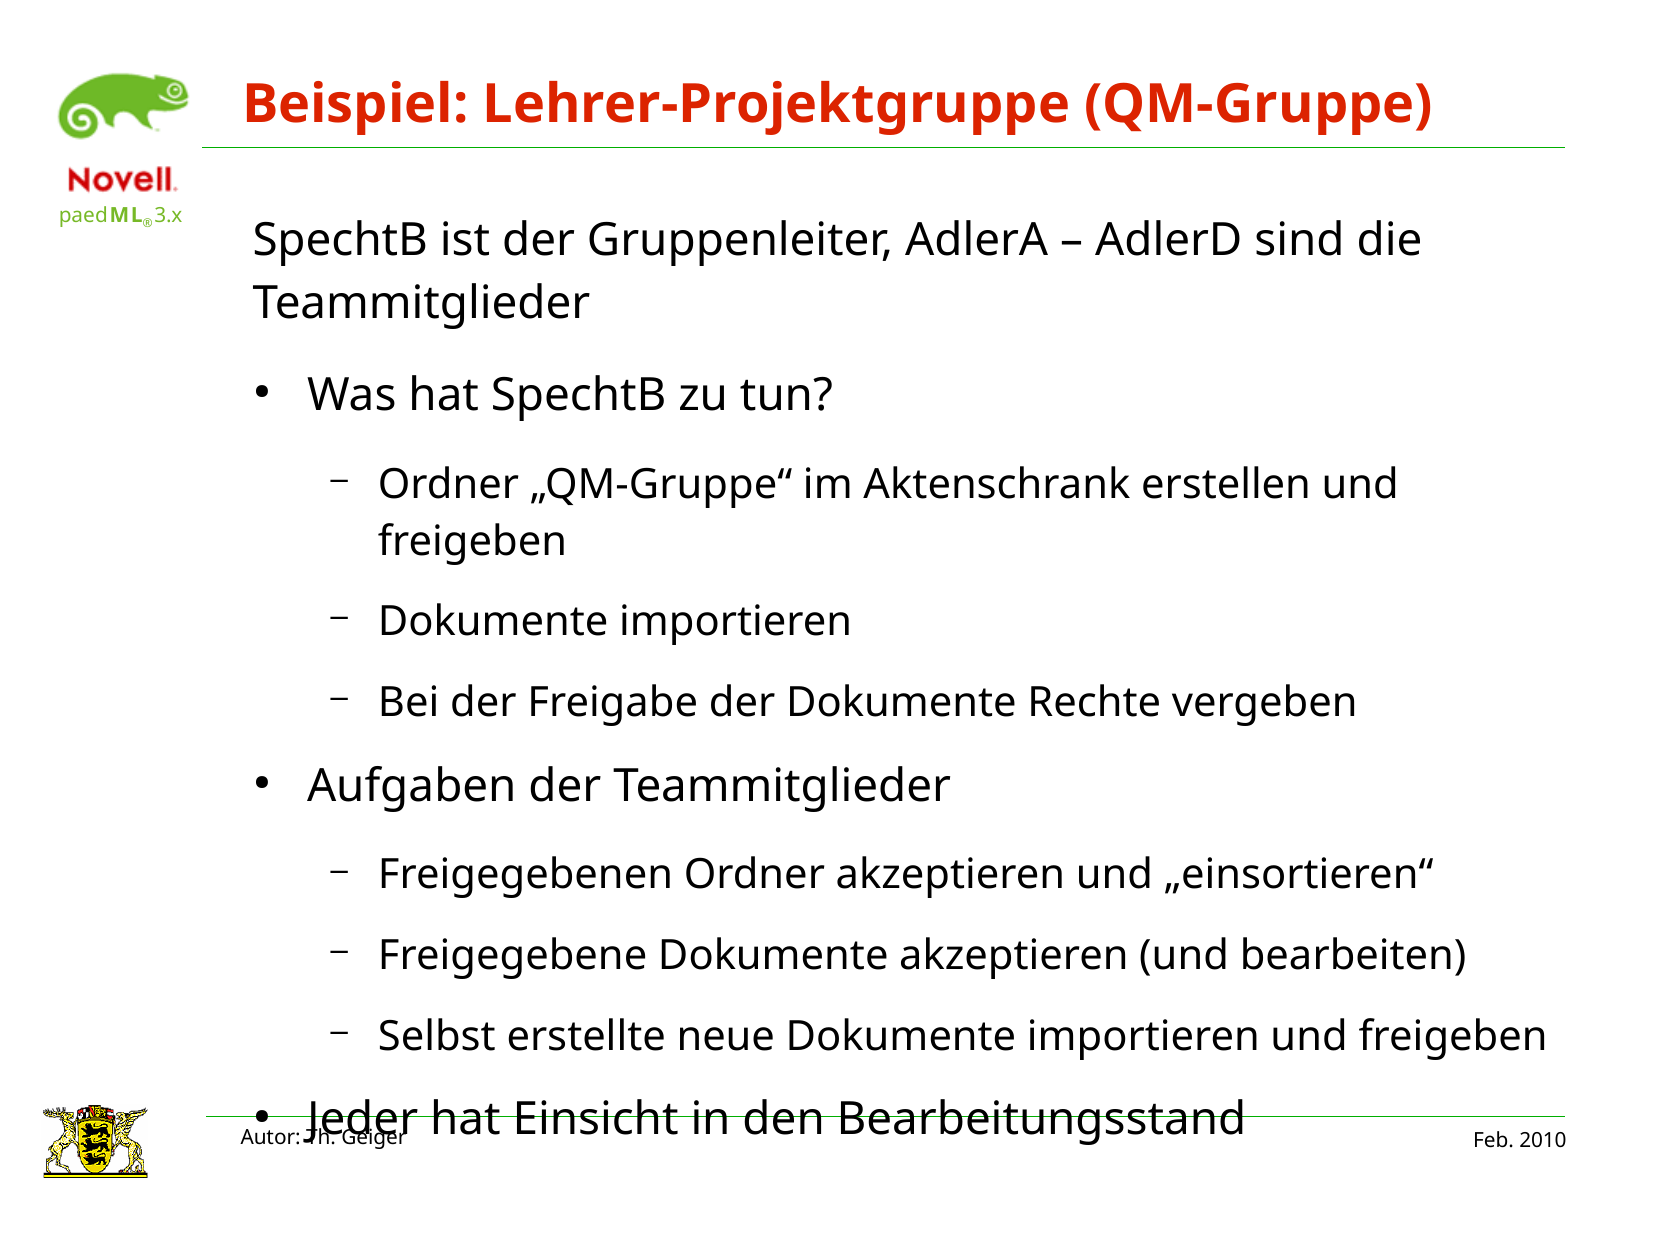

# Beispiel: Lehrer-Projektgruppe (QM-Gruppe)
SpechtB ist der Gruppenleiter, AdlerA – AdlerD sind die Teammitglieder
Was hat SpechtB zu tun?
Ordner „QM-Gruppe“ im Aktenschrank erstellen und freigeben
Dokumente importieren
Bei der Freigabe der Dokumente Rechte vergeben
Aufgaben der Teammitglieder
Freigegebenen Ordner akzeptieren und „einsortieren“
Freigegebene Dokumente akzeptieren (und bearbeiten)
Selbst erstellte neue Dokumente importieren und freigeben
Jeder hat Einsicht in den Bearbeitungsstand
Autor: Th. Geiger
Feb. 2010